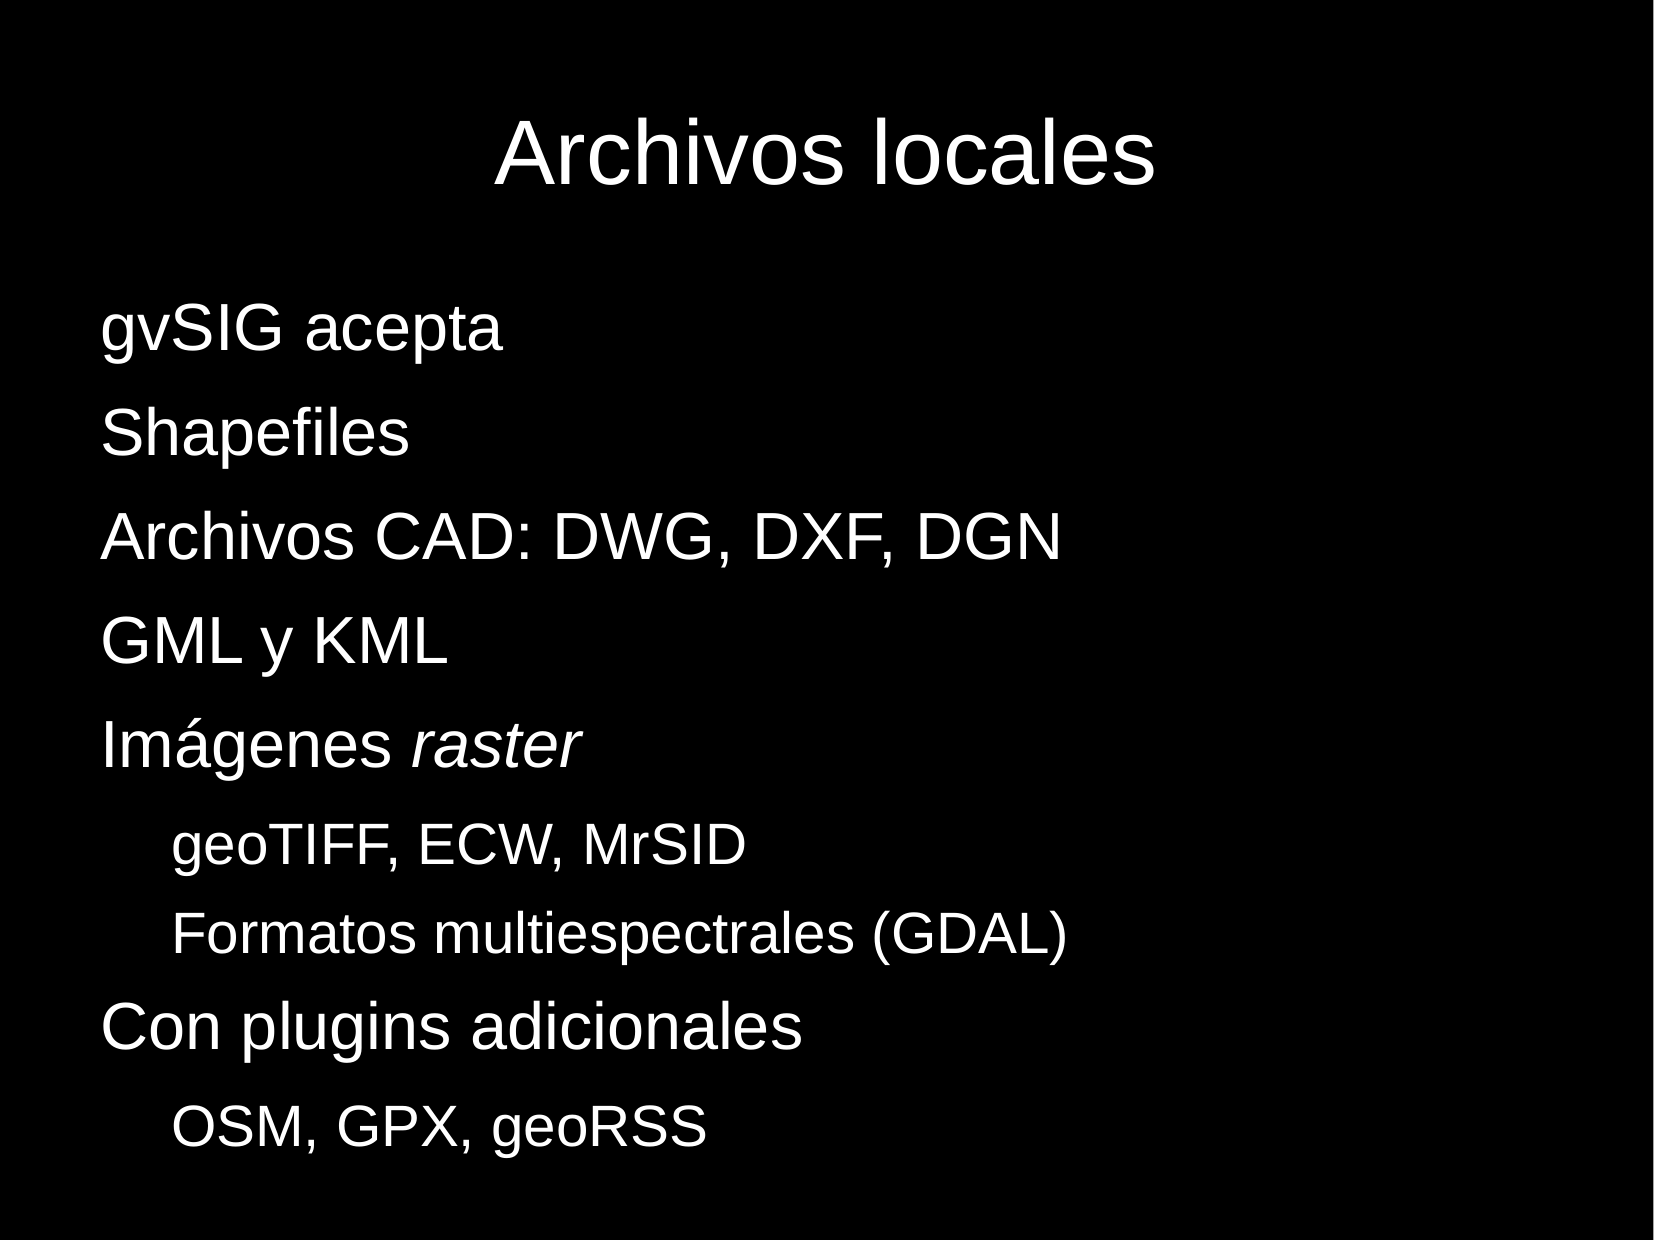

# Archivos locales
gvSIG acepta
Shapefiles
Archivos CAD: DWG, DXF, DGN
GML y KML
Imágenes raster
geoTIFF, ECW, MrSID
Formatos multiespectrales (GDAL)
Con plugins adicionales
OSM, GPX, geoRSS